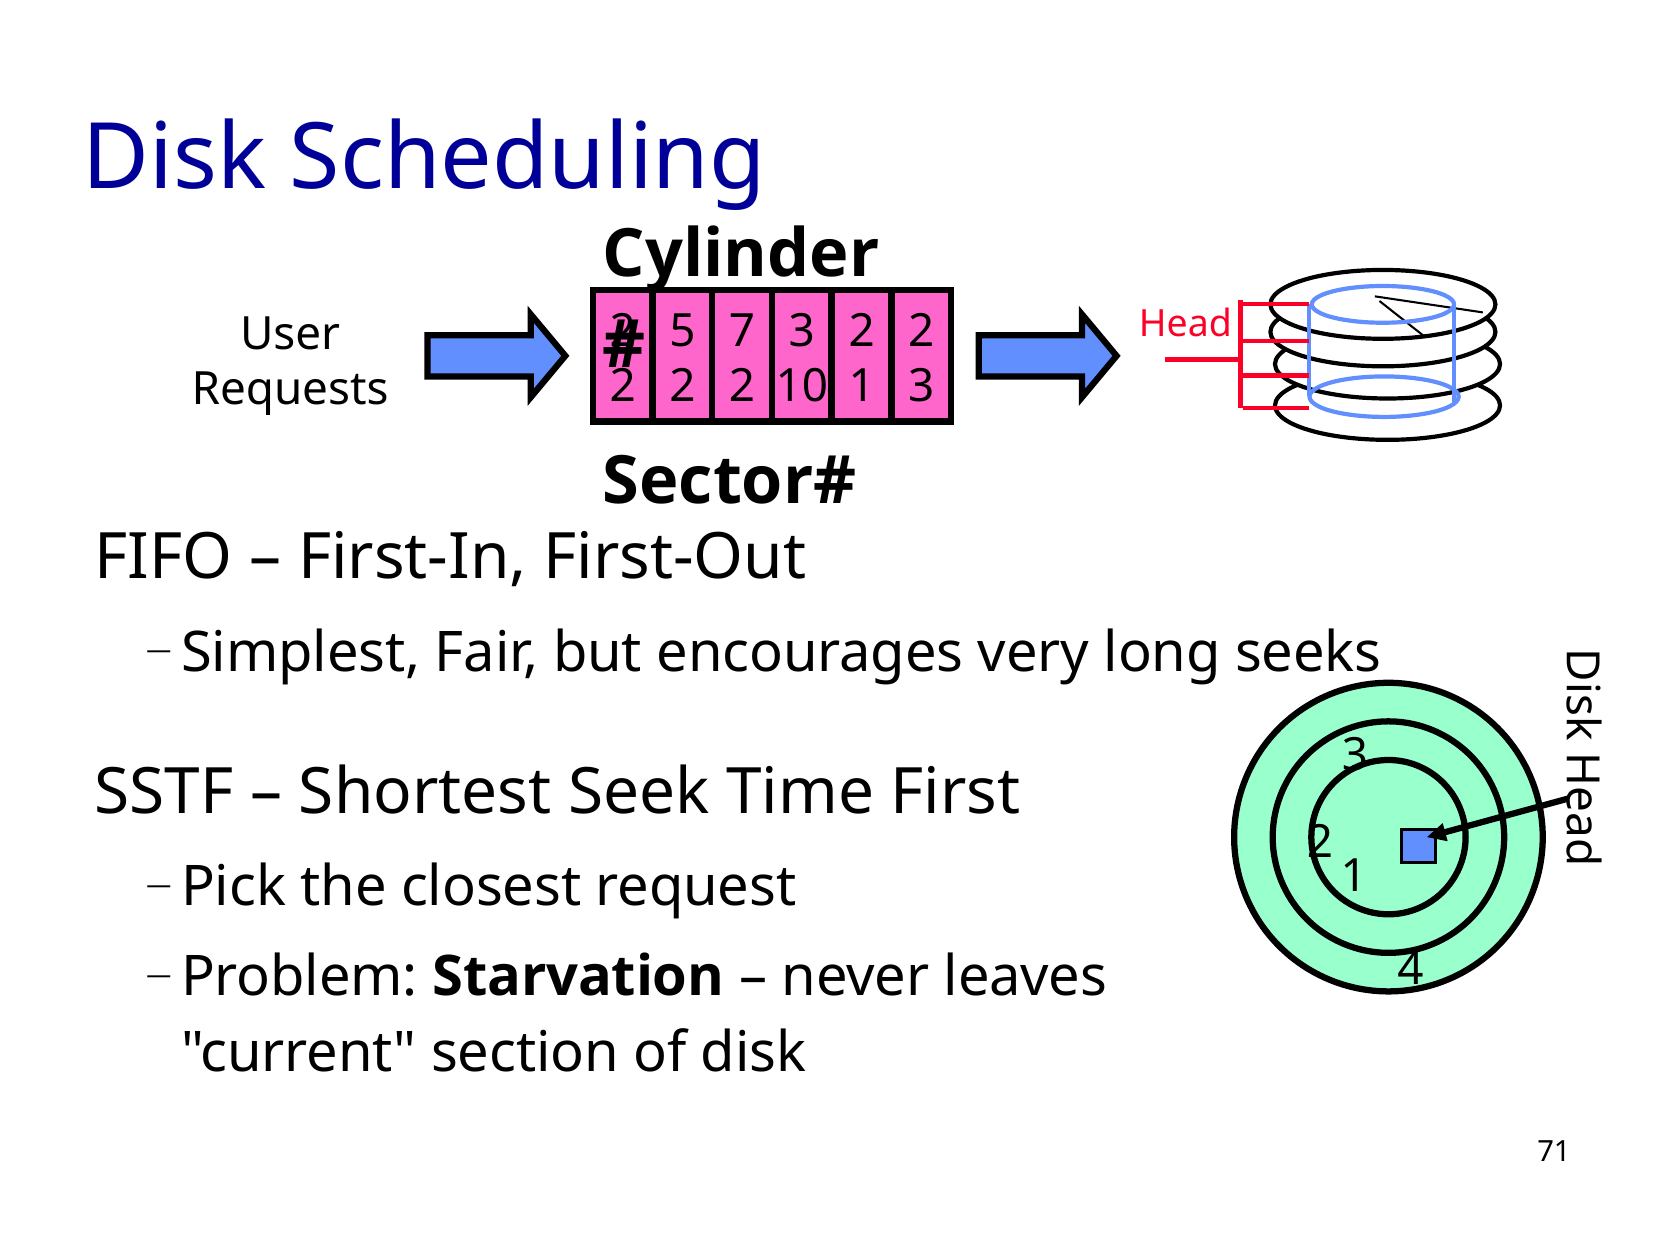

# Disk Scheduling
Cylinder#
2
2
5
2
7
2
3
10
2
1
2
3
User
Requests
Head
Sector#
FIFO – First-In, First-Out
Simplest, Fair, but encourages very long seeks
SSTF – Shortest Seek Time First
Pick the closest request
Problem: Starvation – never leaves
"current" section of disk
3
Disk Head
2
1
4
71